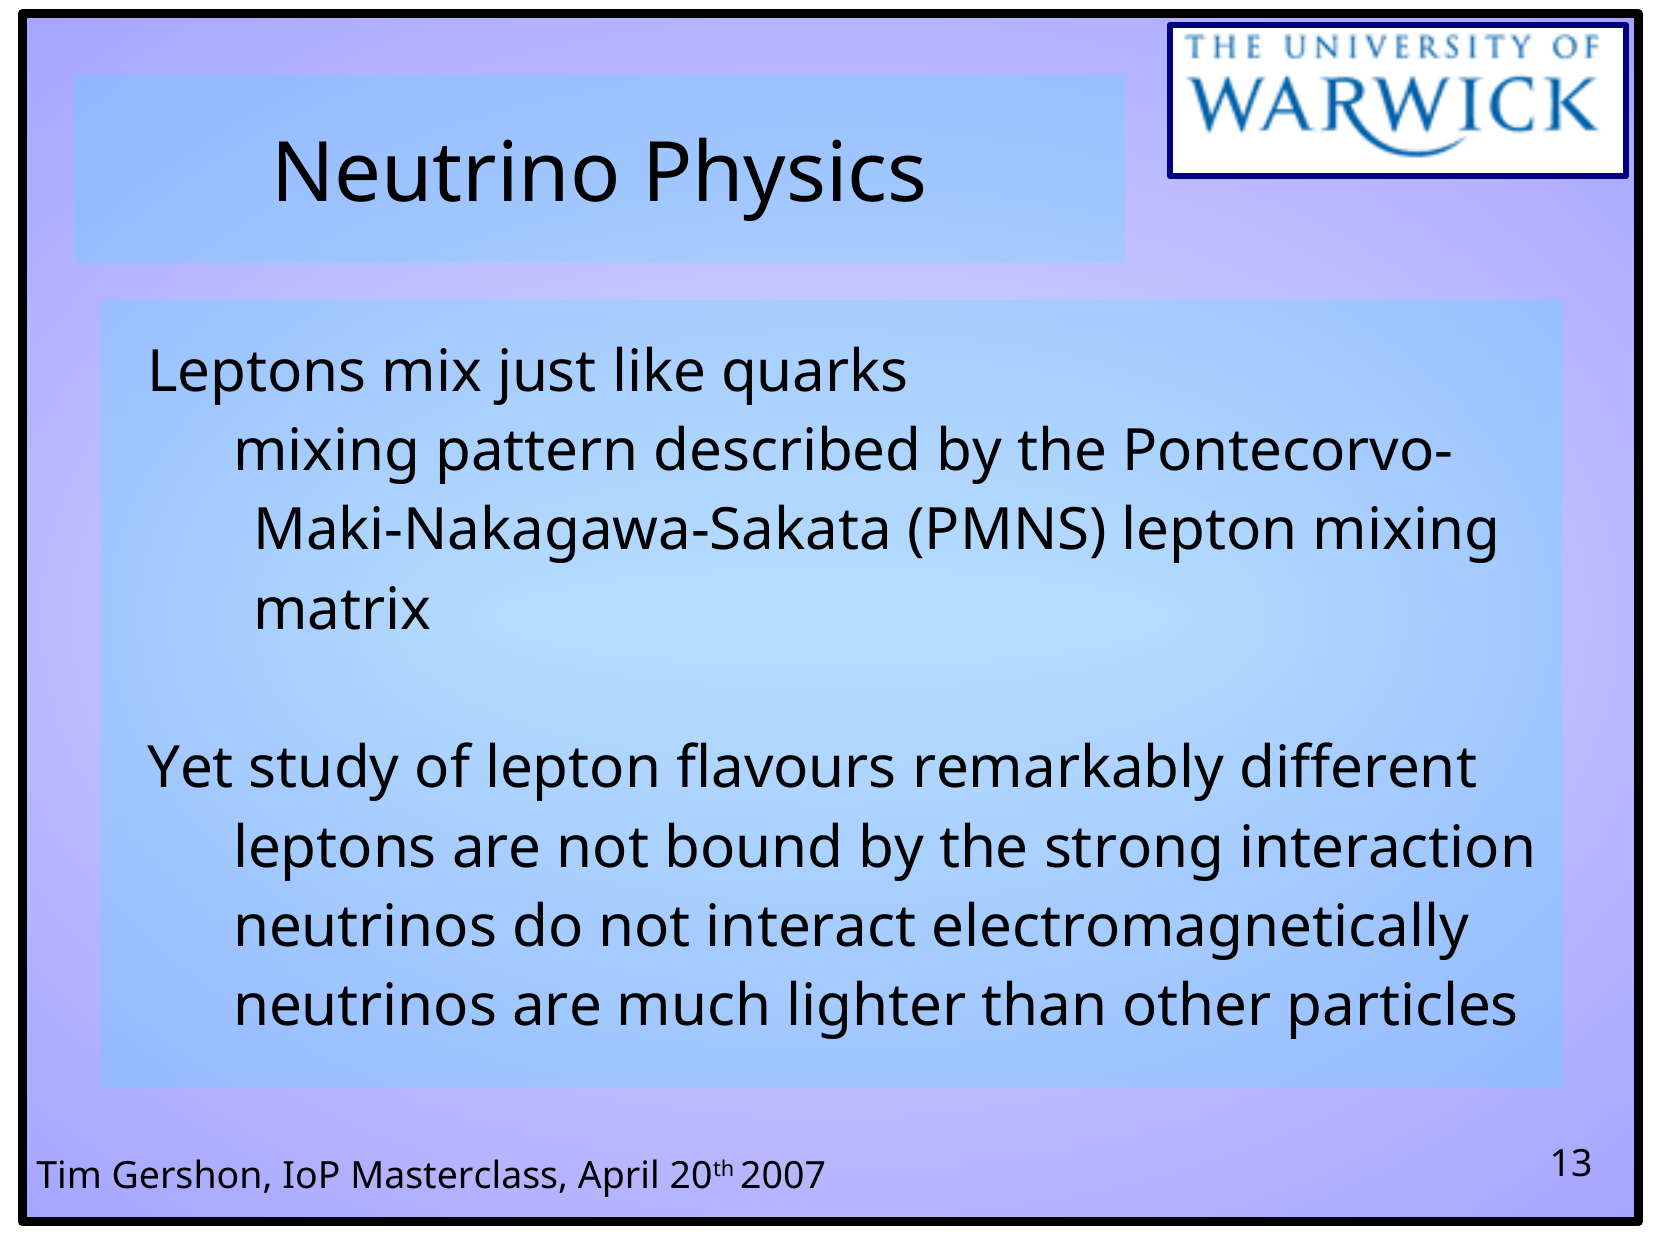

Neutrino Physics
Leptons mix just like quarks
 mixing pattern described by the Pontecorvo-Maki-Nakagawa-Sakata (PMNS) lepton mixing matrix
Yet study of lepton flavours remarkably different
 leptons are not bound by the strong interaction
 neutrinos do not interact electromagnetically
 neutrinos are much lighter than other particles
Tim Gershon, IoP Masterclass, April 20th 2007